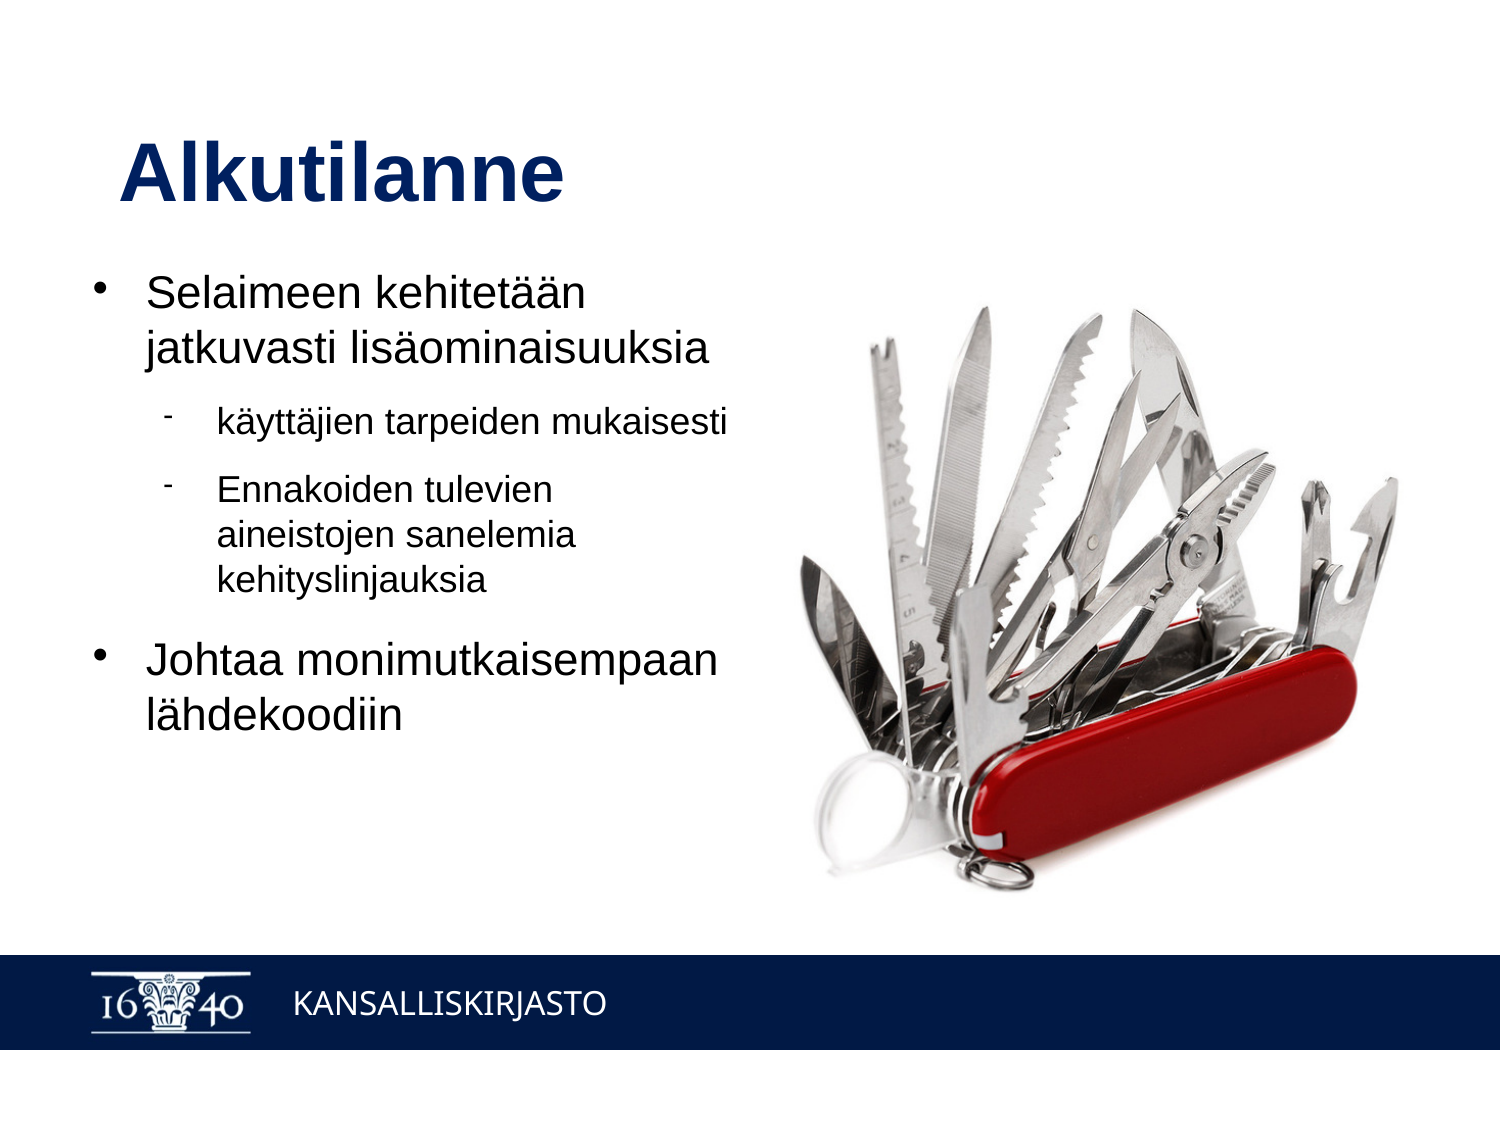

Alkutilanne
Selaimeen kehitetään jatkuvasti lisäominaisuuksia
käyttäjien tarpeiden mukaisesti
Ennakoiden tulevien aineistojen sanelemia kehityslinjauksia
Johtaa monimutkaisempaan lähdekoodiin